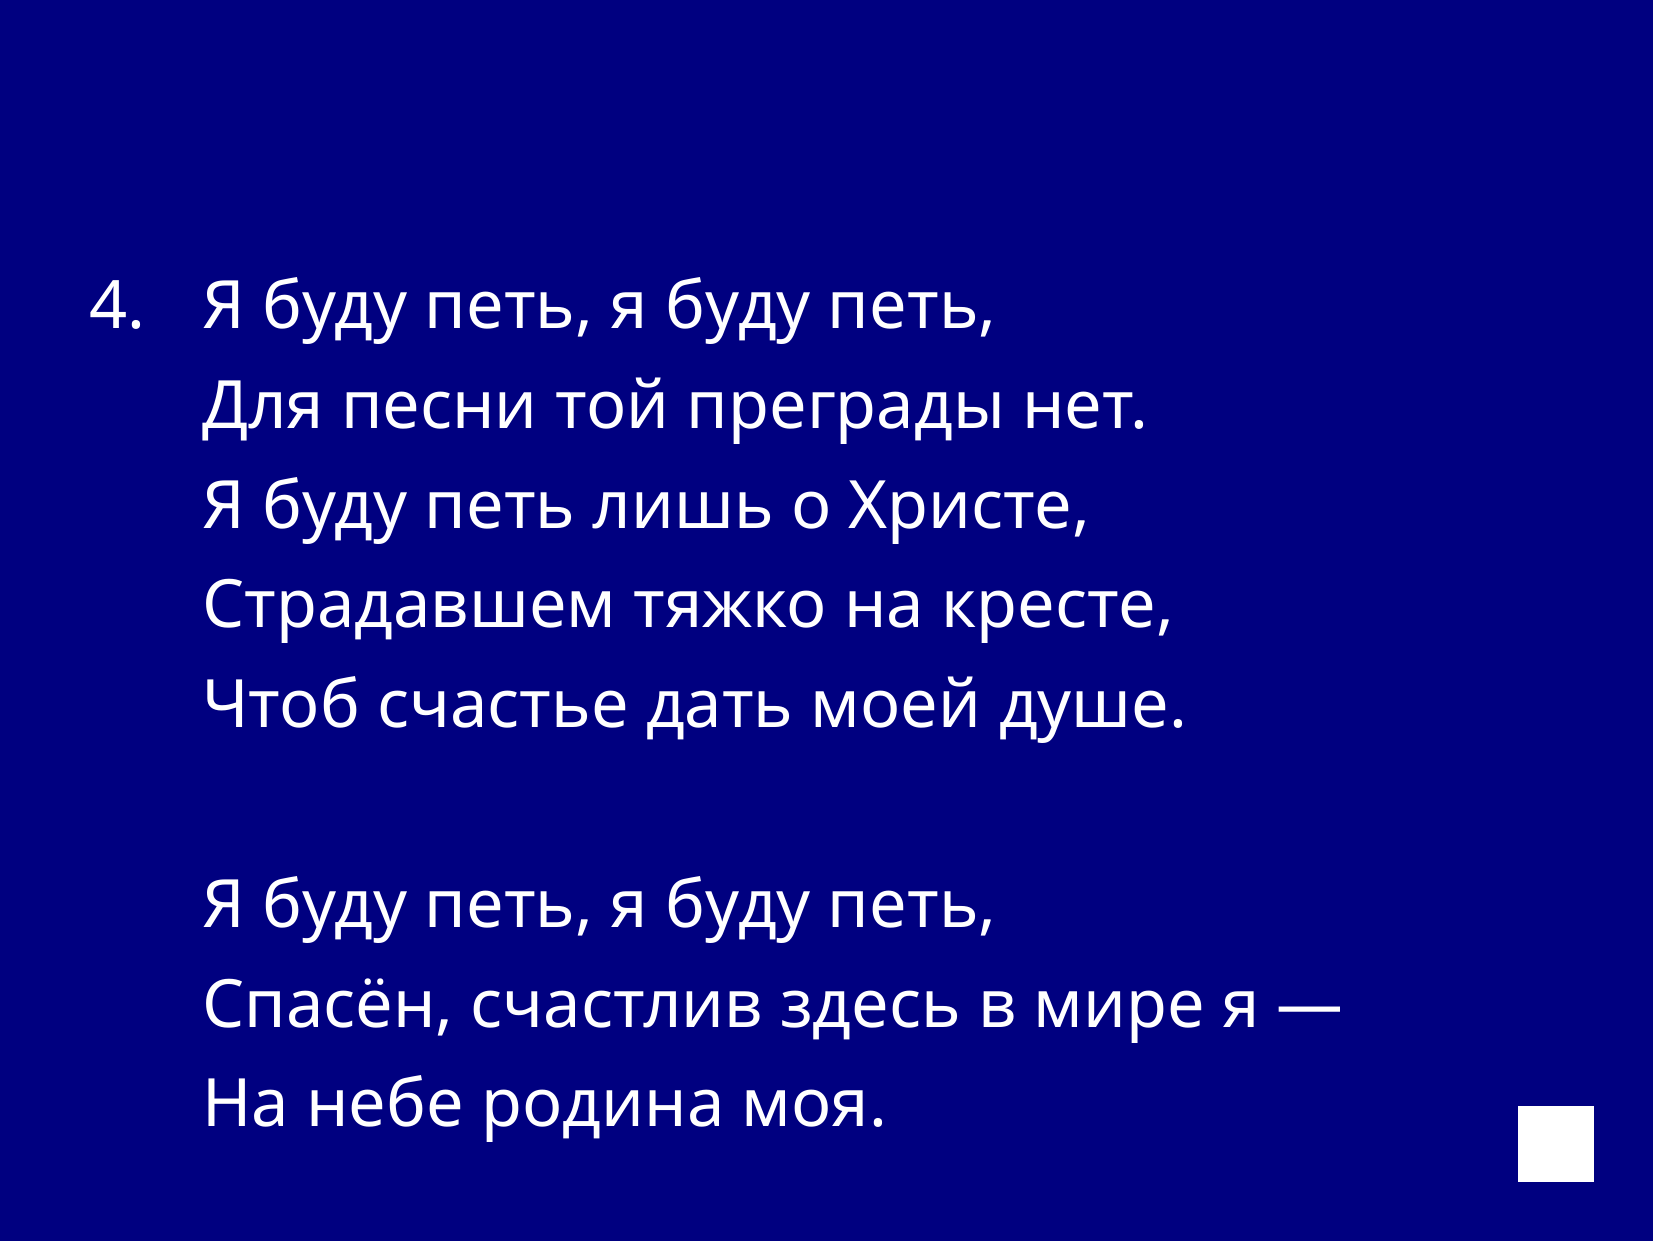

4.	Я буду петь, я буду петь,
	Для песни той преграды нет.
	Я буду петь лишь о Христе,
	Страдавшем тяжко на кресте,
	Чтоб счастье дать моей душе.
	Я буду петь, я буду петь,
	Спасён, счастлив здесь в мире я —
	На небе родина моя.